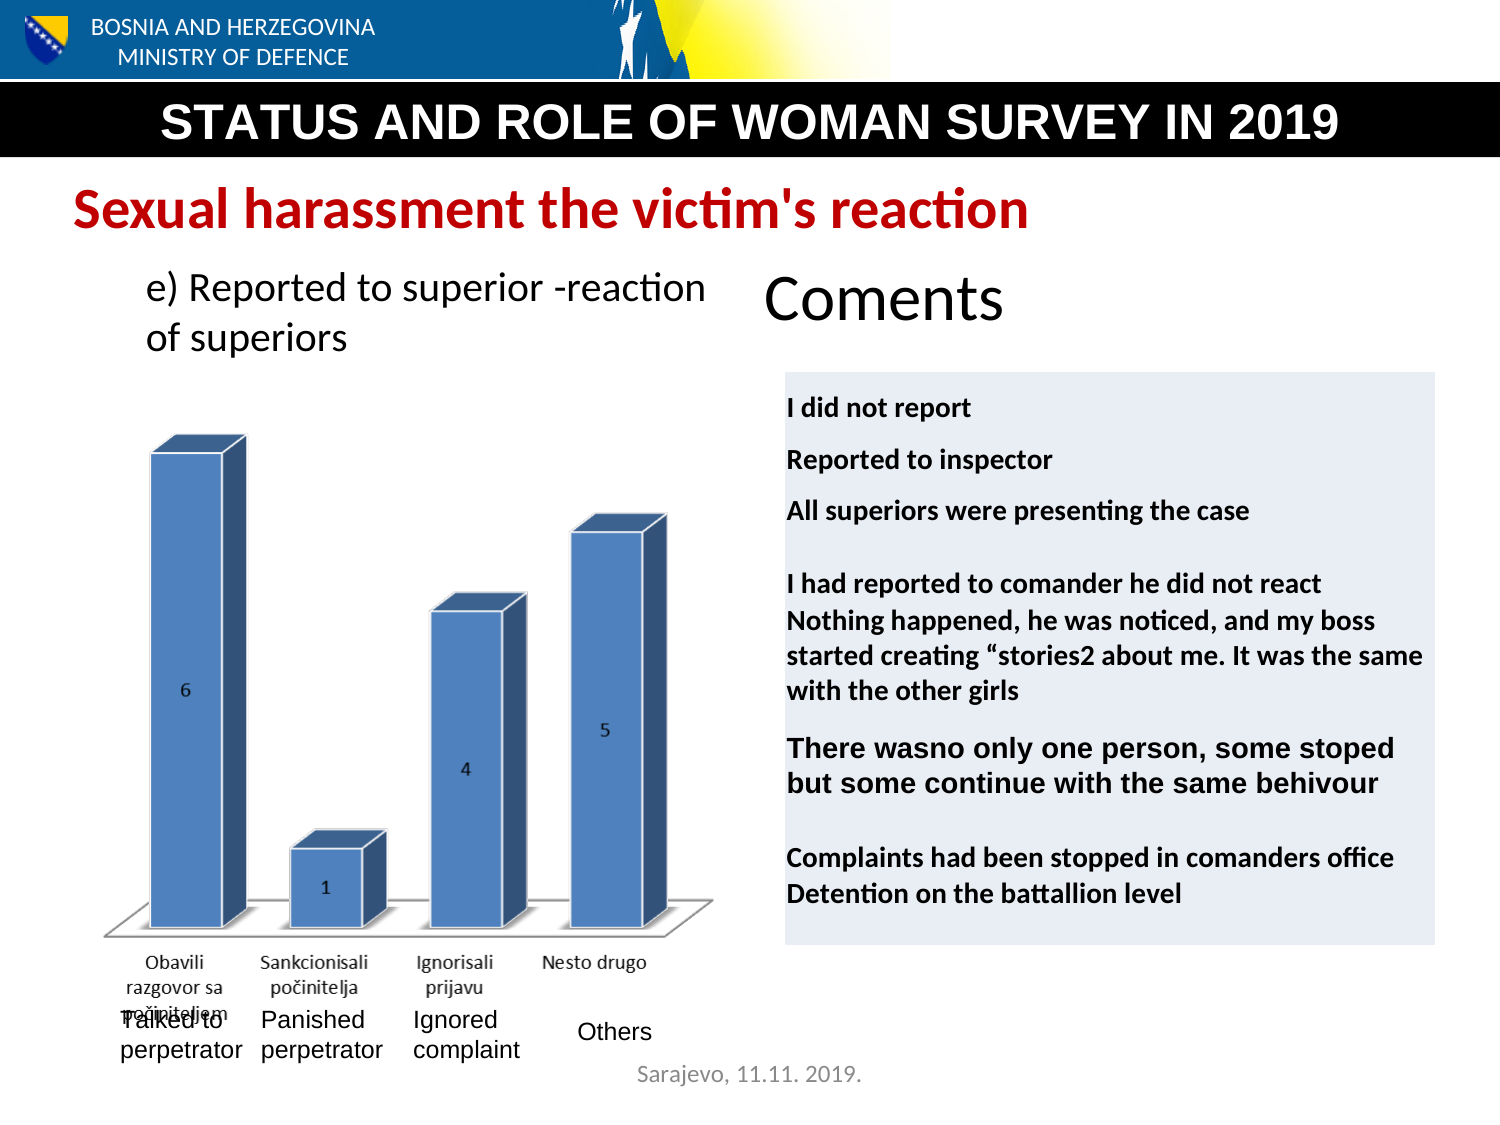

STATUS AND ROLE OF WOMAN SURVEY IN 2019
# Sexual harassment the victim's reaction
Coments
	e) Reported to superior -reaction of superiors
| I did not report |
| --- |
| Reported to inspector |
| All superiors were presenting the case |
| I had reported to comander he did not react |
| Nothing happened, he was noticed, and my boss started creating “stories2 about me. It was the same with the other girls |
| There wasno only one person, some stoped but some continue with the same behivour |
| Complaints had been stopped in comanders office |
| Detention on the battallion level |
ko
Talked to
perpetrator
Panished
perpetrator
Ignored complaint
Others
Sarajevo, 11.11. 2019.